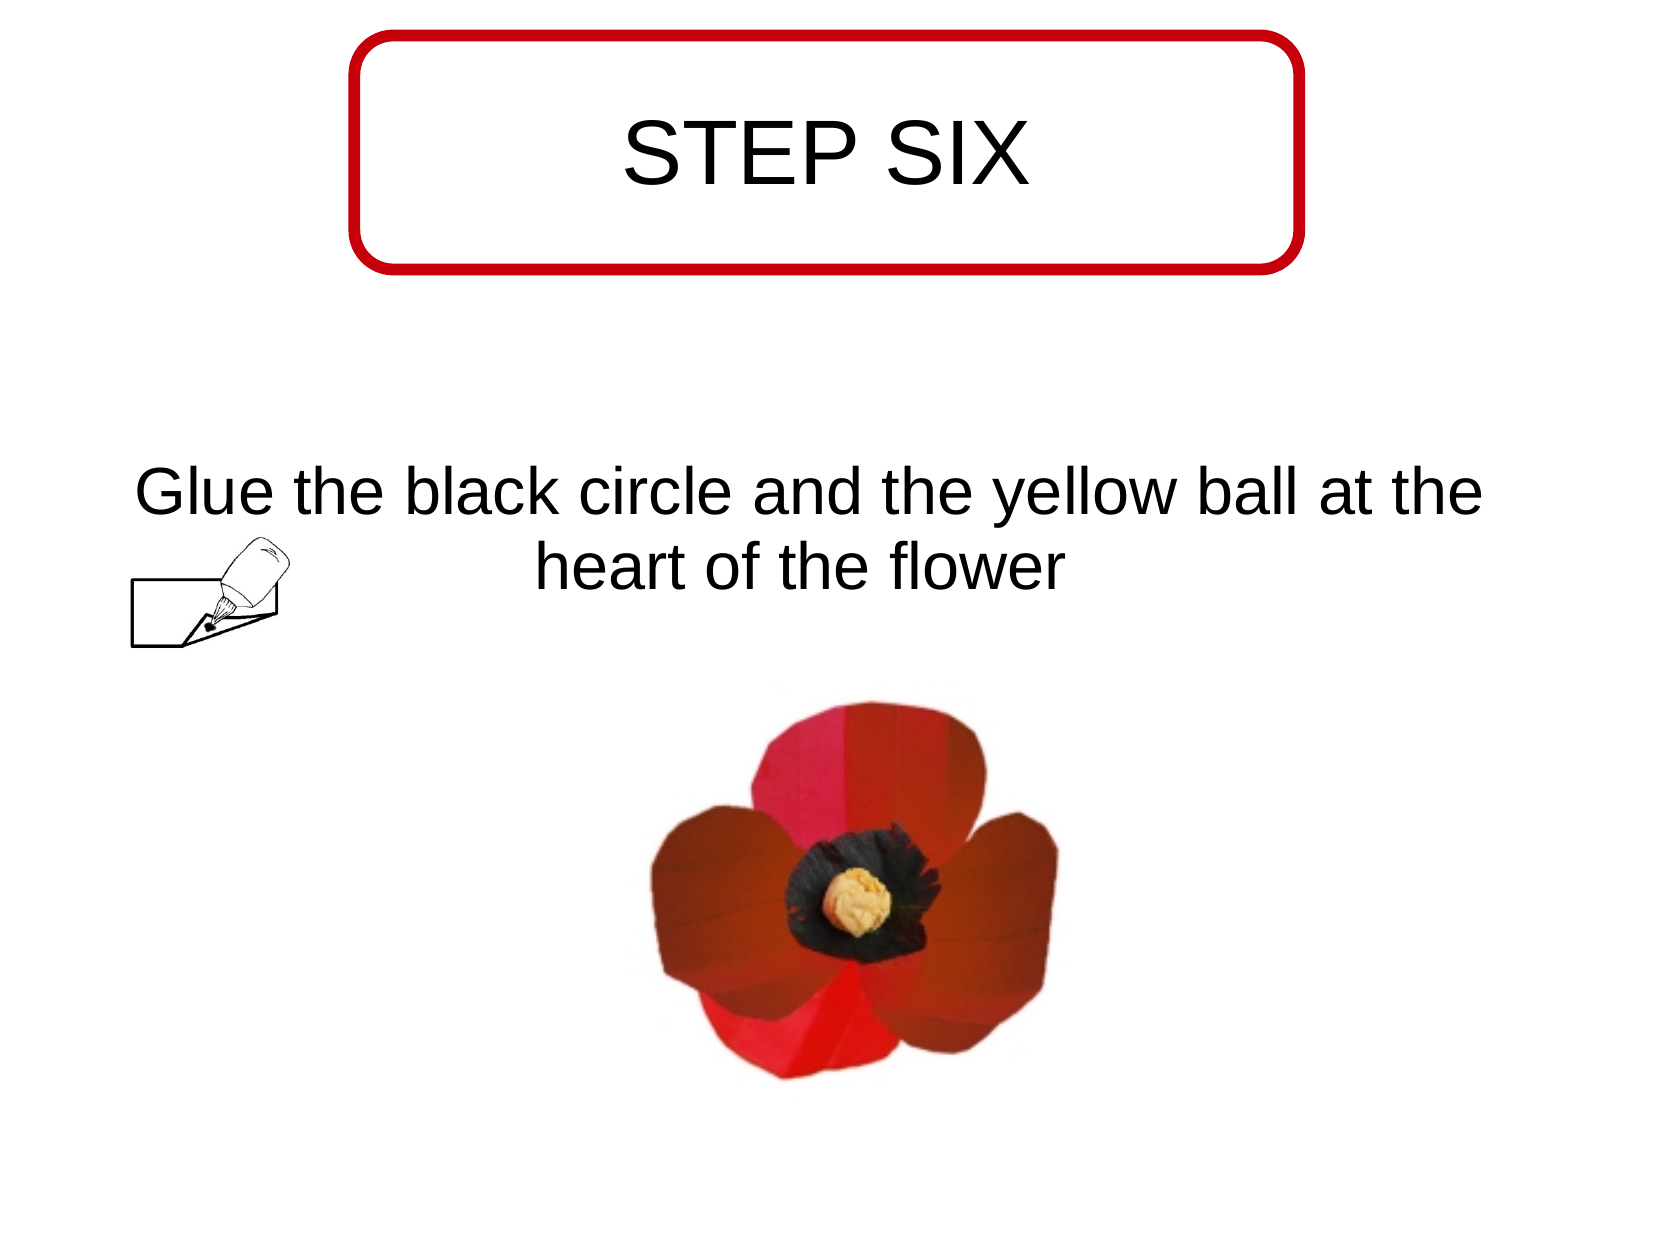

# STEP SIX
Glue the black circle and the yellow ball at the heart of the flower